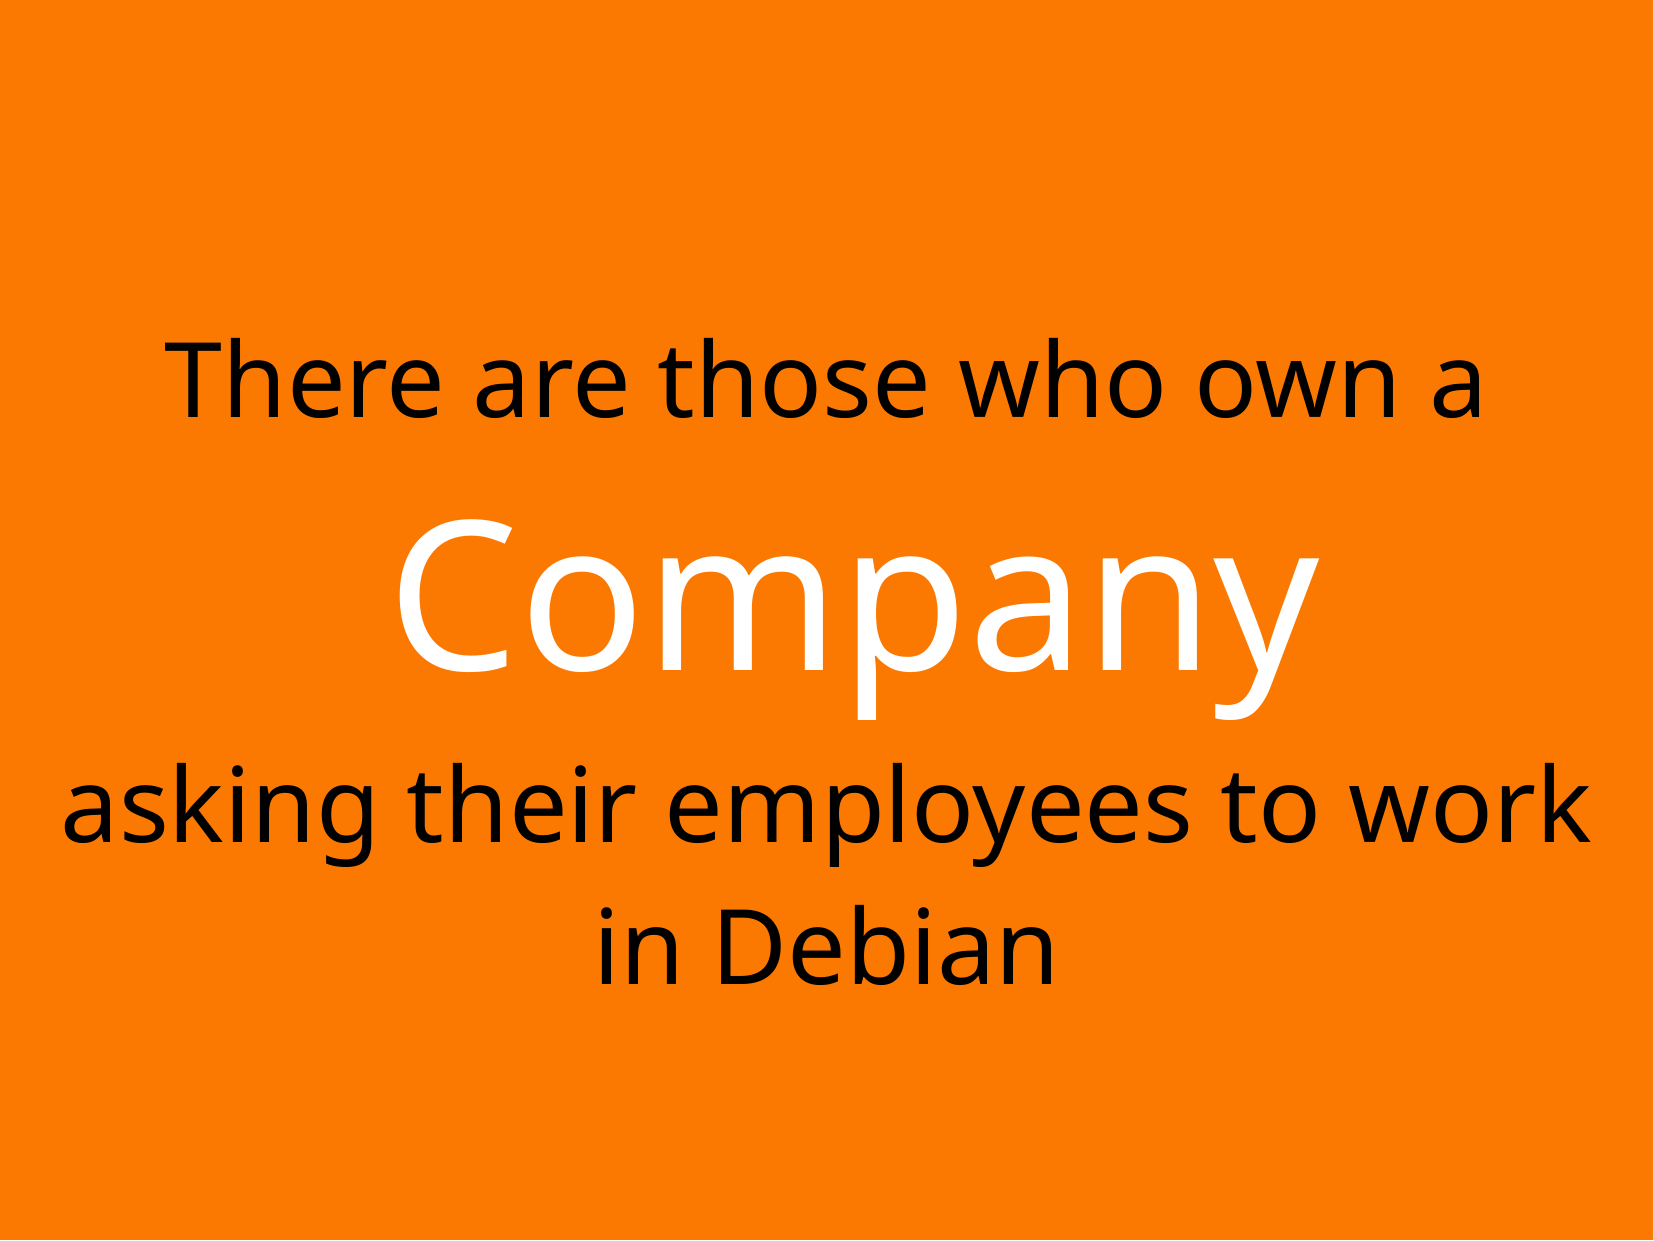

There are those who own a
 Company
asking their employees to work in Debian